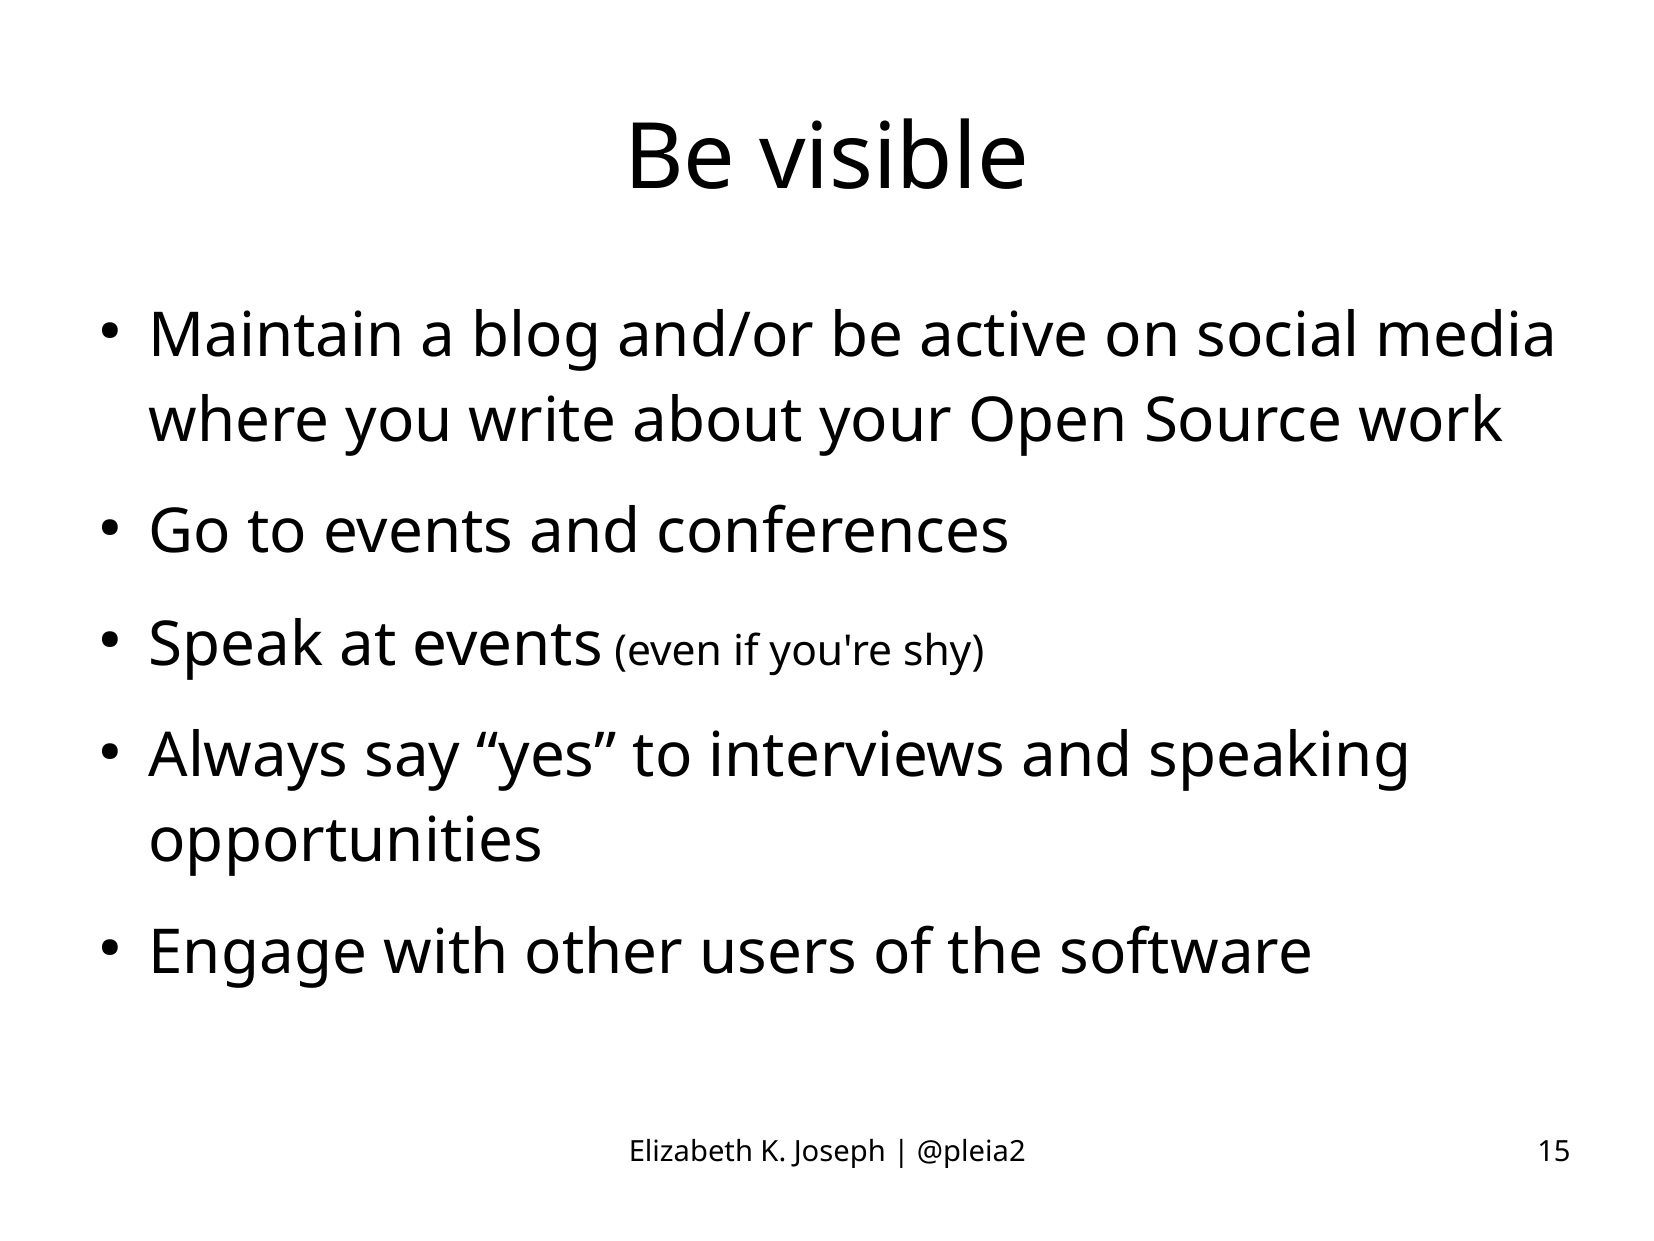

# Be visible
Maintain a blog and/or be active on social media where you write about your Open Source work
Go to events and conferences
Speak at events (even if you're shy)
Always say “yes” to interviews and speaking opportunities
Engage with other users of the software
Elizabeth K. Joseph | @pleia2
15